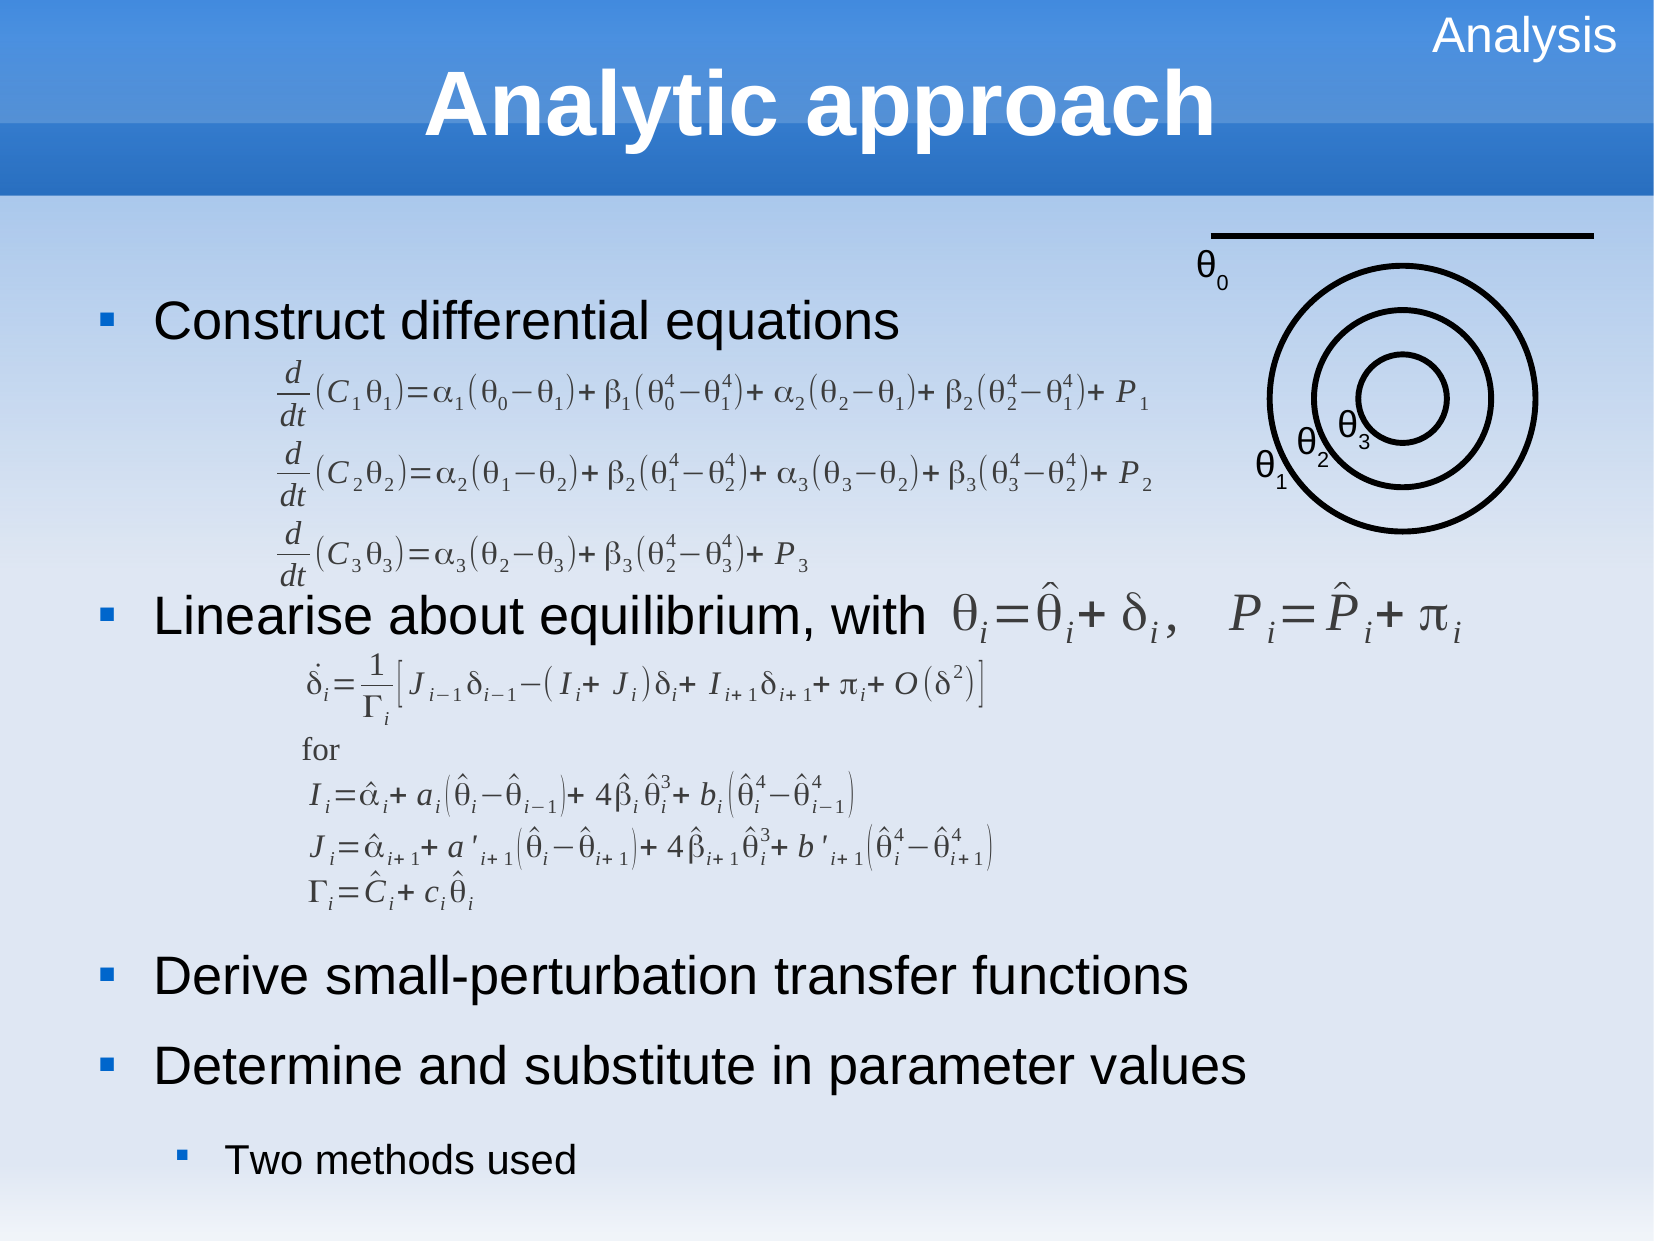

# Analytic approach
Analysis
θ0
Construct differential equations
Linearise about equilibrium, with
Derive small-perturbation transfer functions
Determine and substitute in parameter values
Two methods used
θ3
θ2
θ1